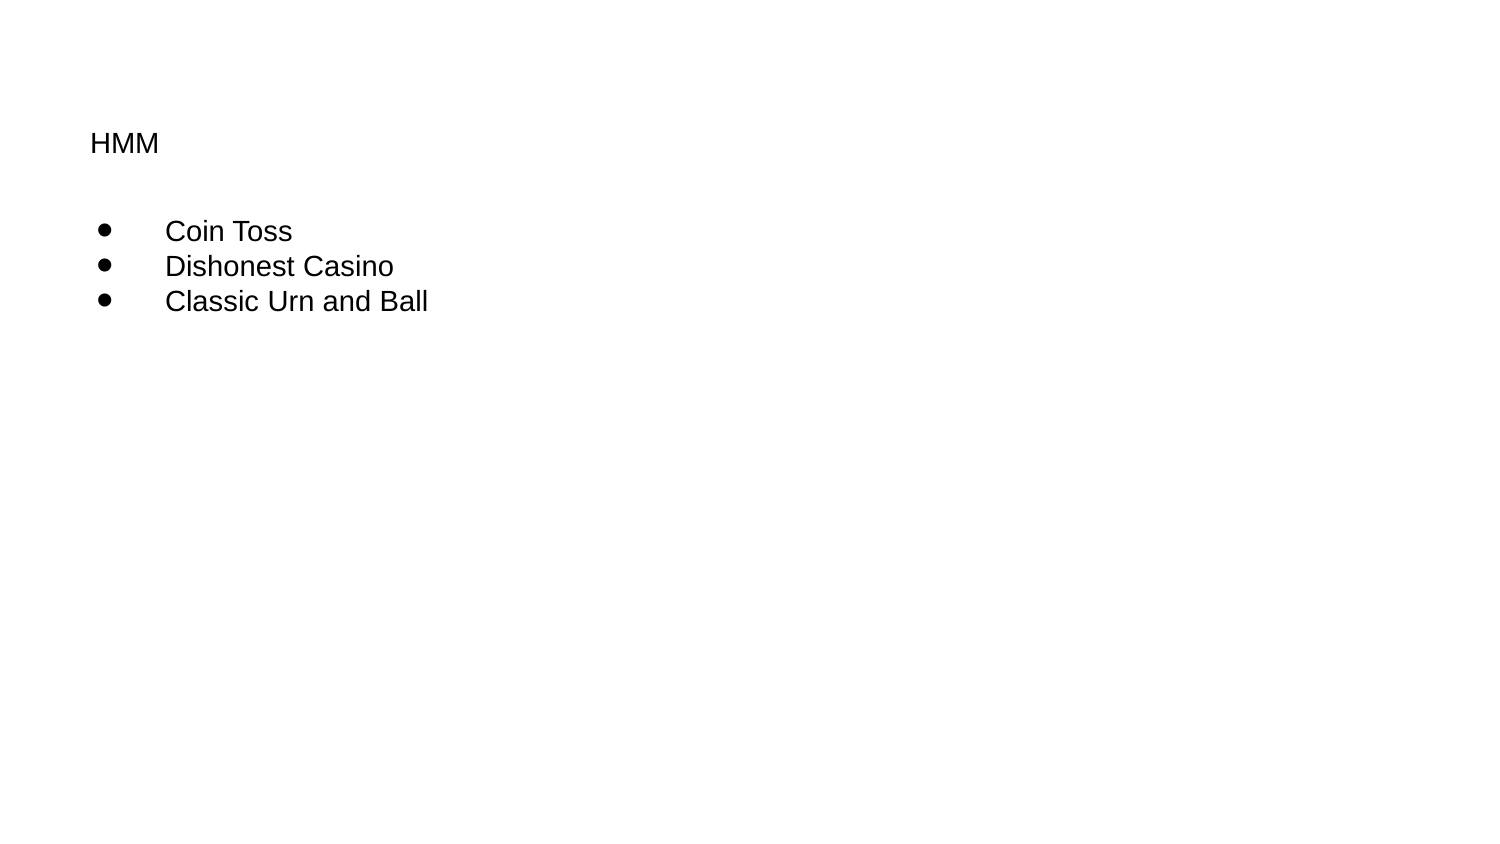

# HMM
Coin Toss
Dishonest Casino
Classic Urn and Ball